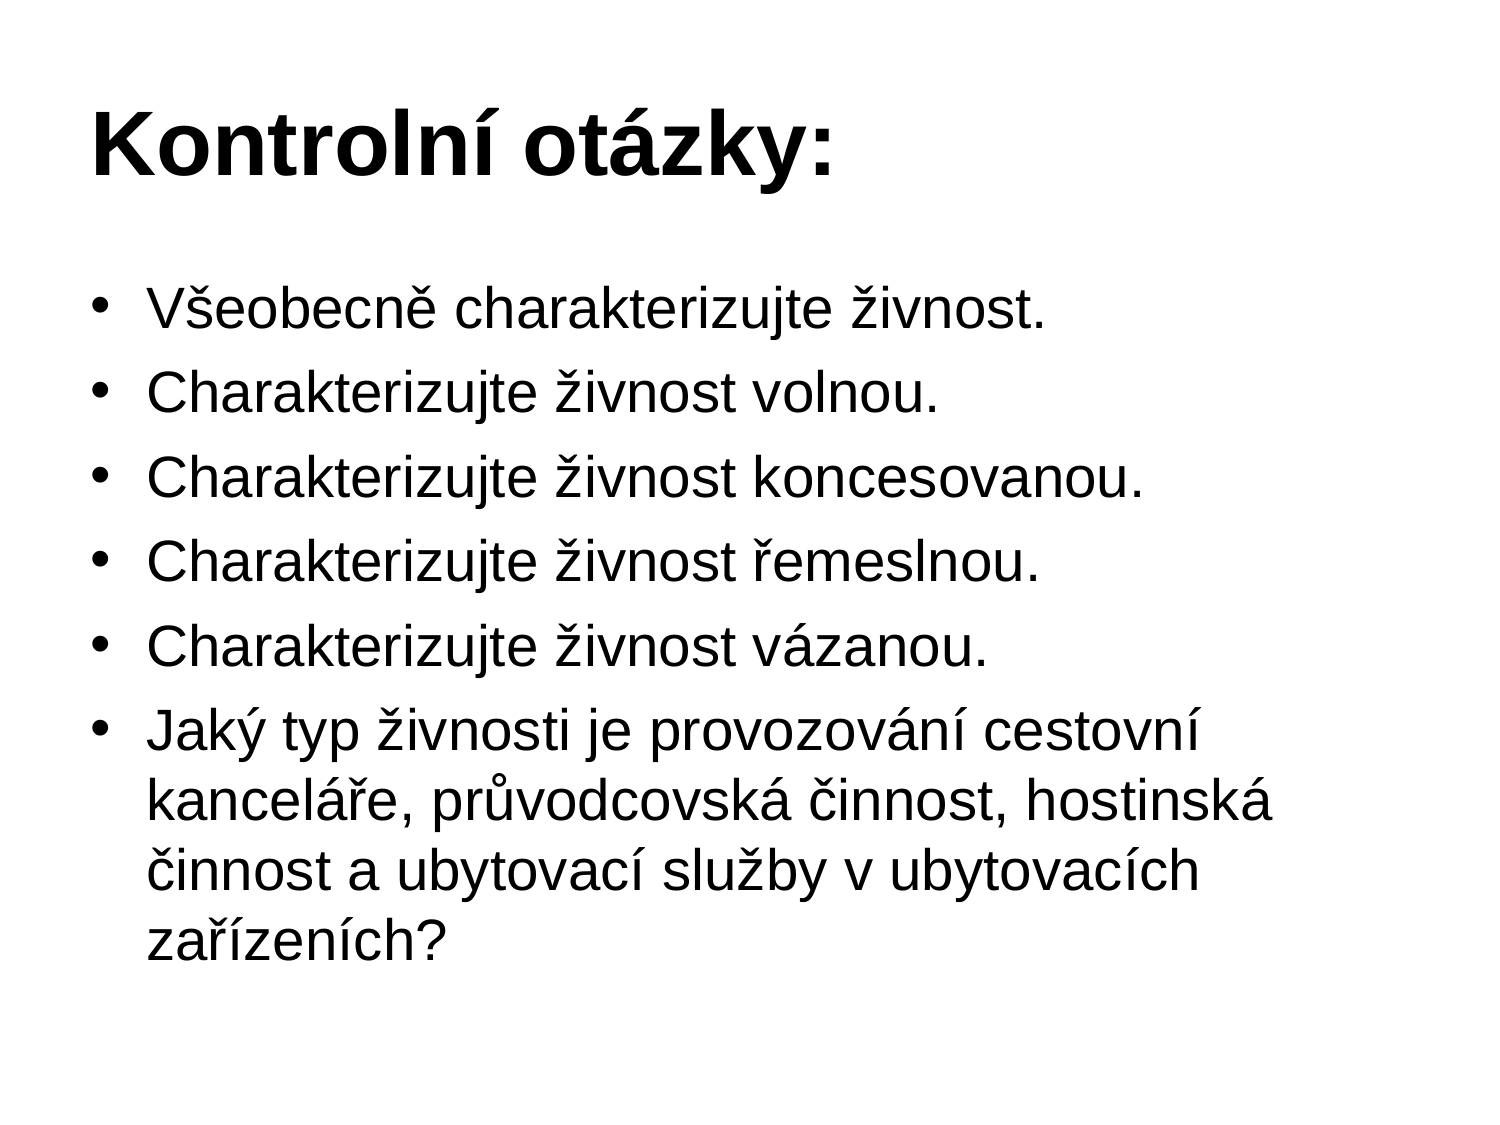

# Kontrolní otázky:
Všeobecně charakterizujte živnost.
Charakterizujte živnost volnou.
Charakterizujte živnost koncesovanou.
Charakterizujte živnost řemeslnou.
Charakterizujte živnost vázanou.
Jaký typ živnosti je provozování cestovní kanceláře, průvodcovská činnost, hostinská činnost a ubytovací služby v ubytovacích zařízeních?